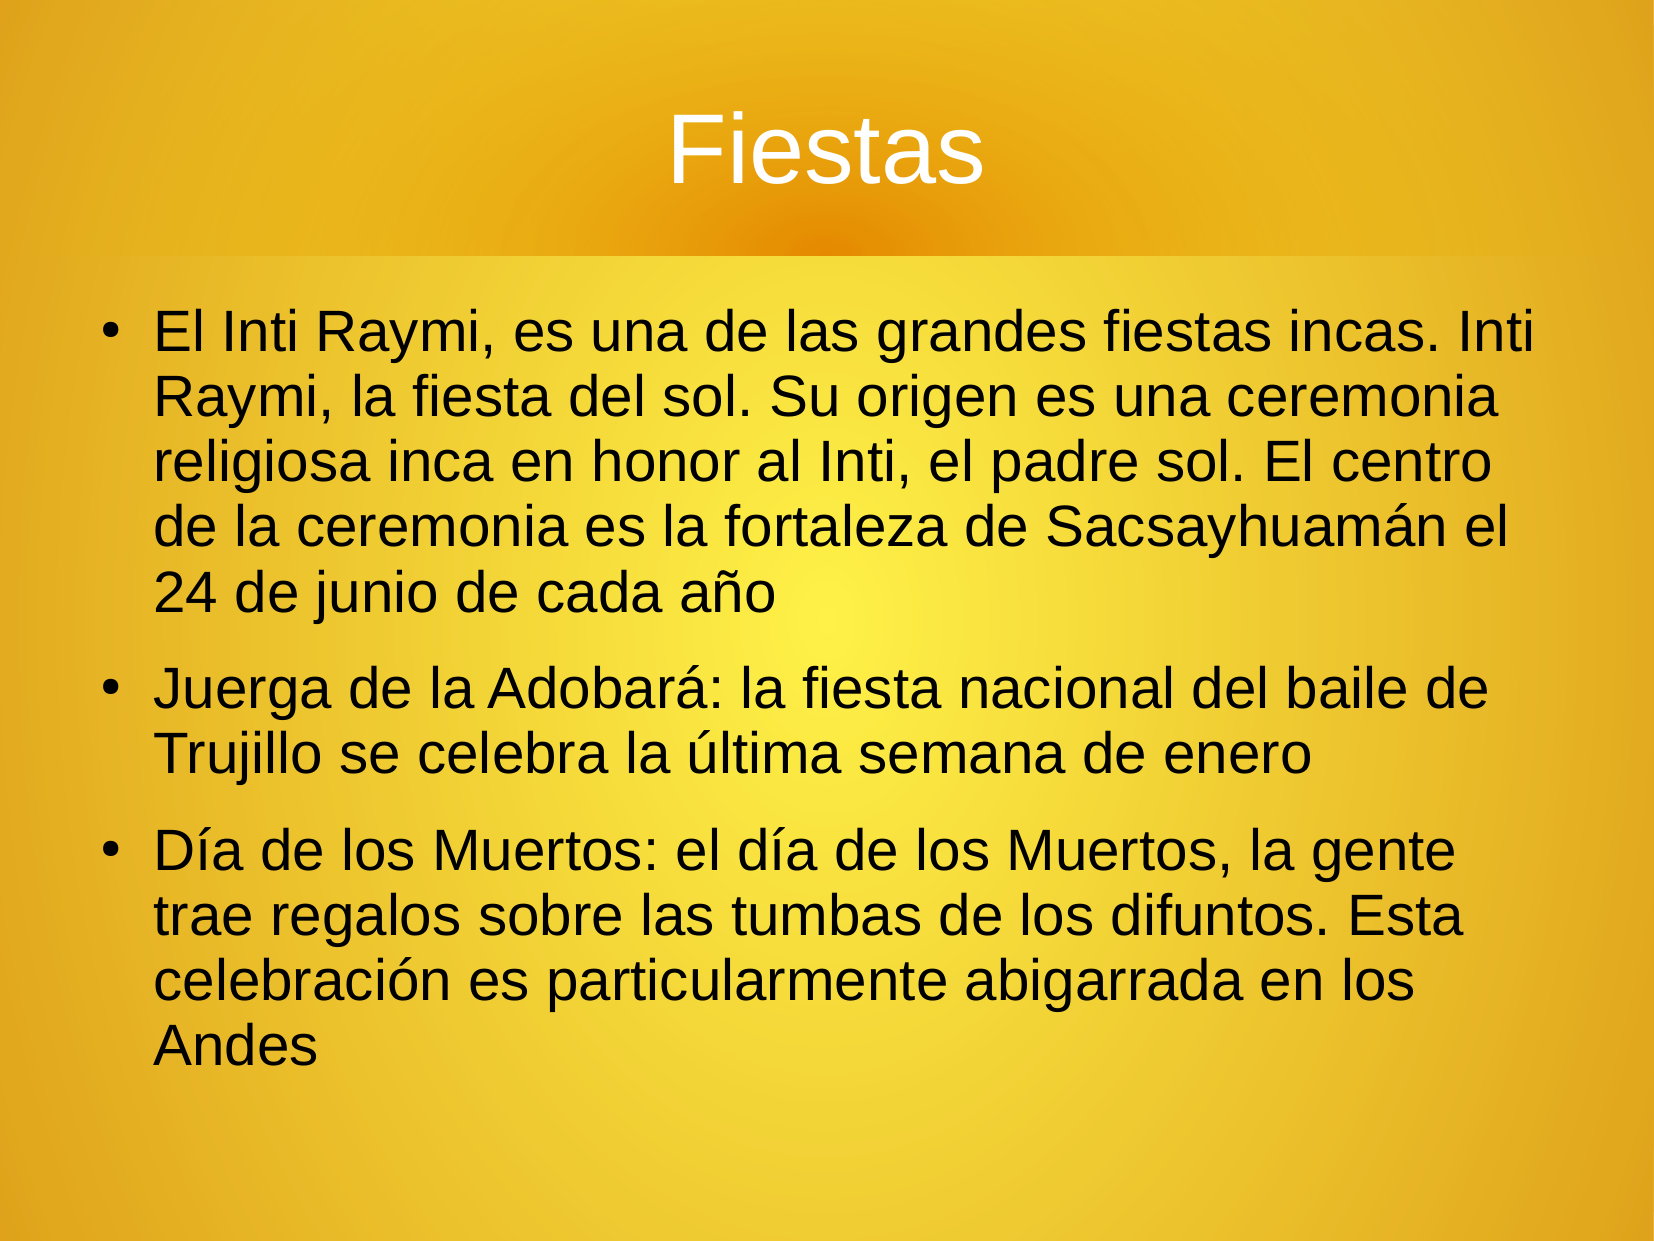

# Fiestas
El Inti Raymi, es una de las grandes fiestas incas. Inti Raymi, la fiesta del sol. Su origen es una ceremonia religiosa inca en honor al Inti, el padre sol. El centro de la ceremonia es la fortaleza de Sacsayhuamán el 24 de junio de cada año
Juerga de la Adobará: la fiesta nacional del baile de Trujillo se celebra la última semana de enero
Día de los Muertos: el día de los Muertos, la gente trae regalos sobre las tumbas de los difuntos. Esta celebración es particularmente abigarrada en los Andes